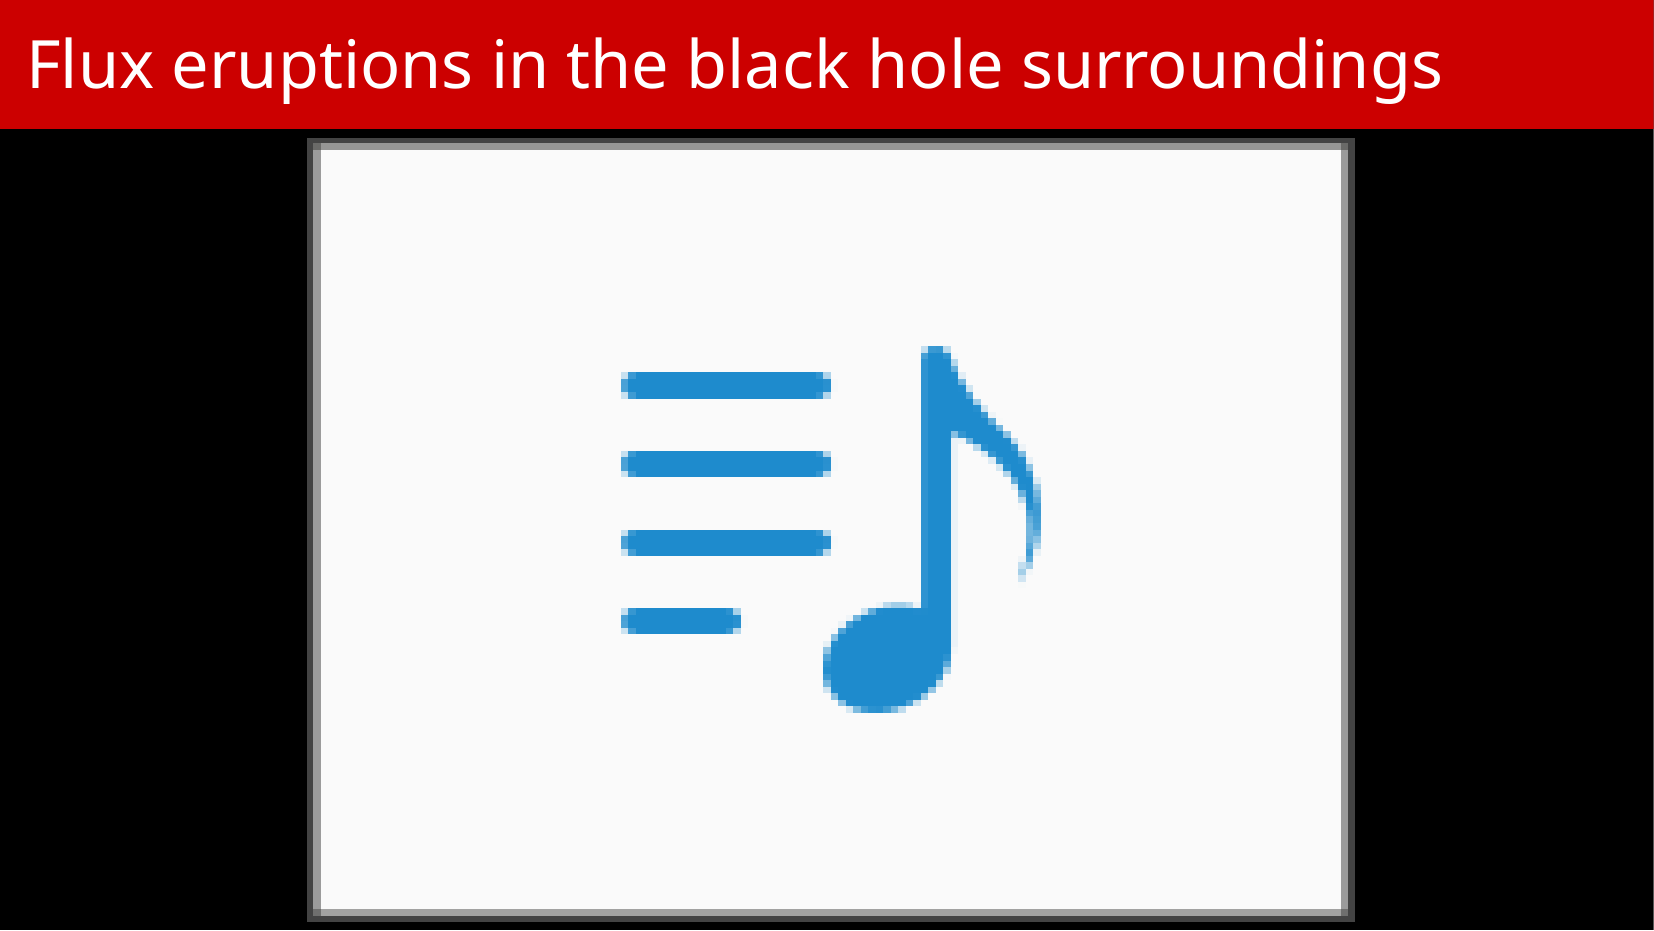

# Flux eruptions in the black hole surroundings